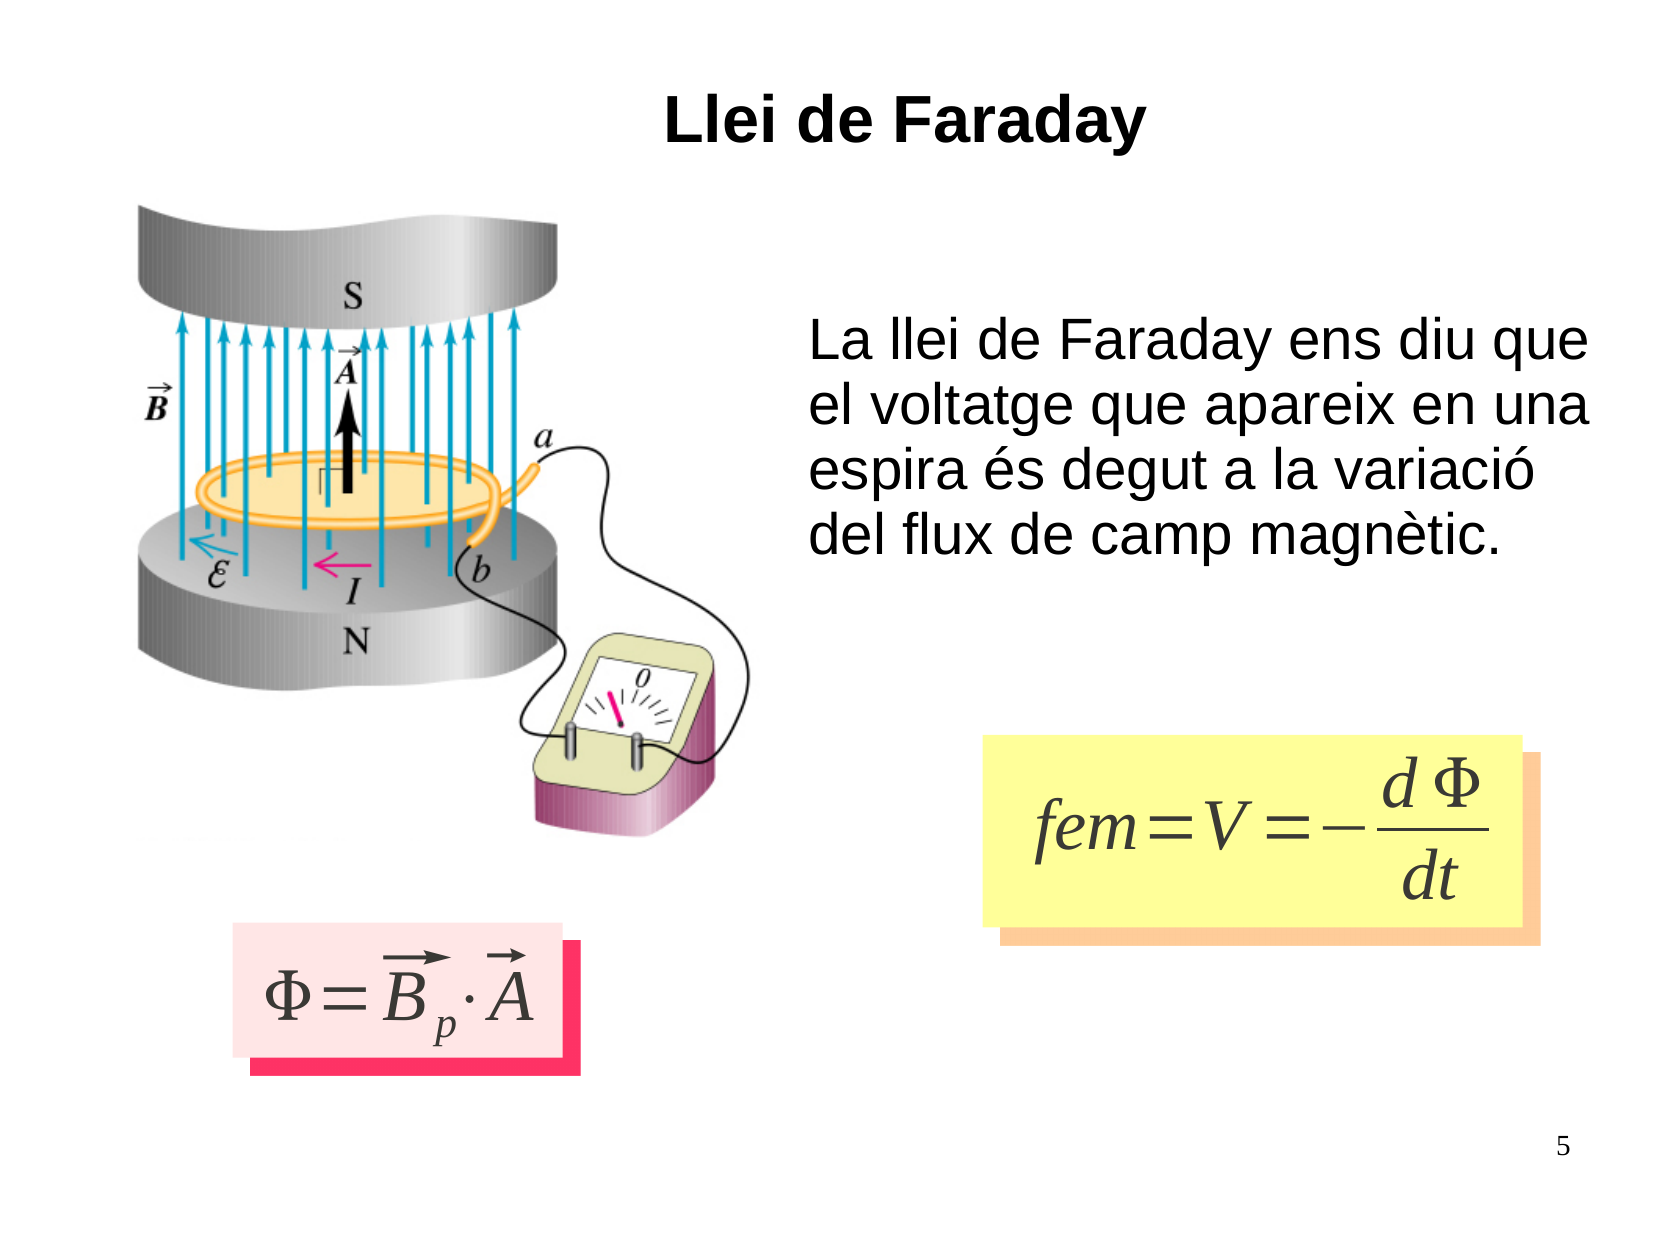

Llei de Faraday
La llei de Faraday ens diu que el voltatge que apareix en una espira és degut a la variació del flux de camp magnètic.
5